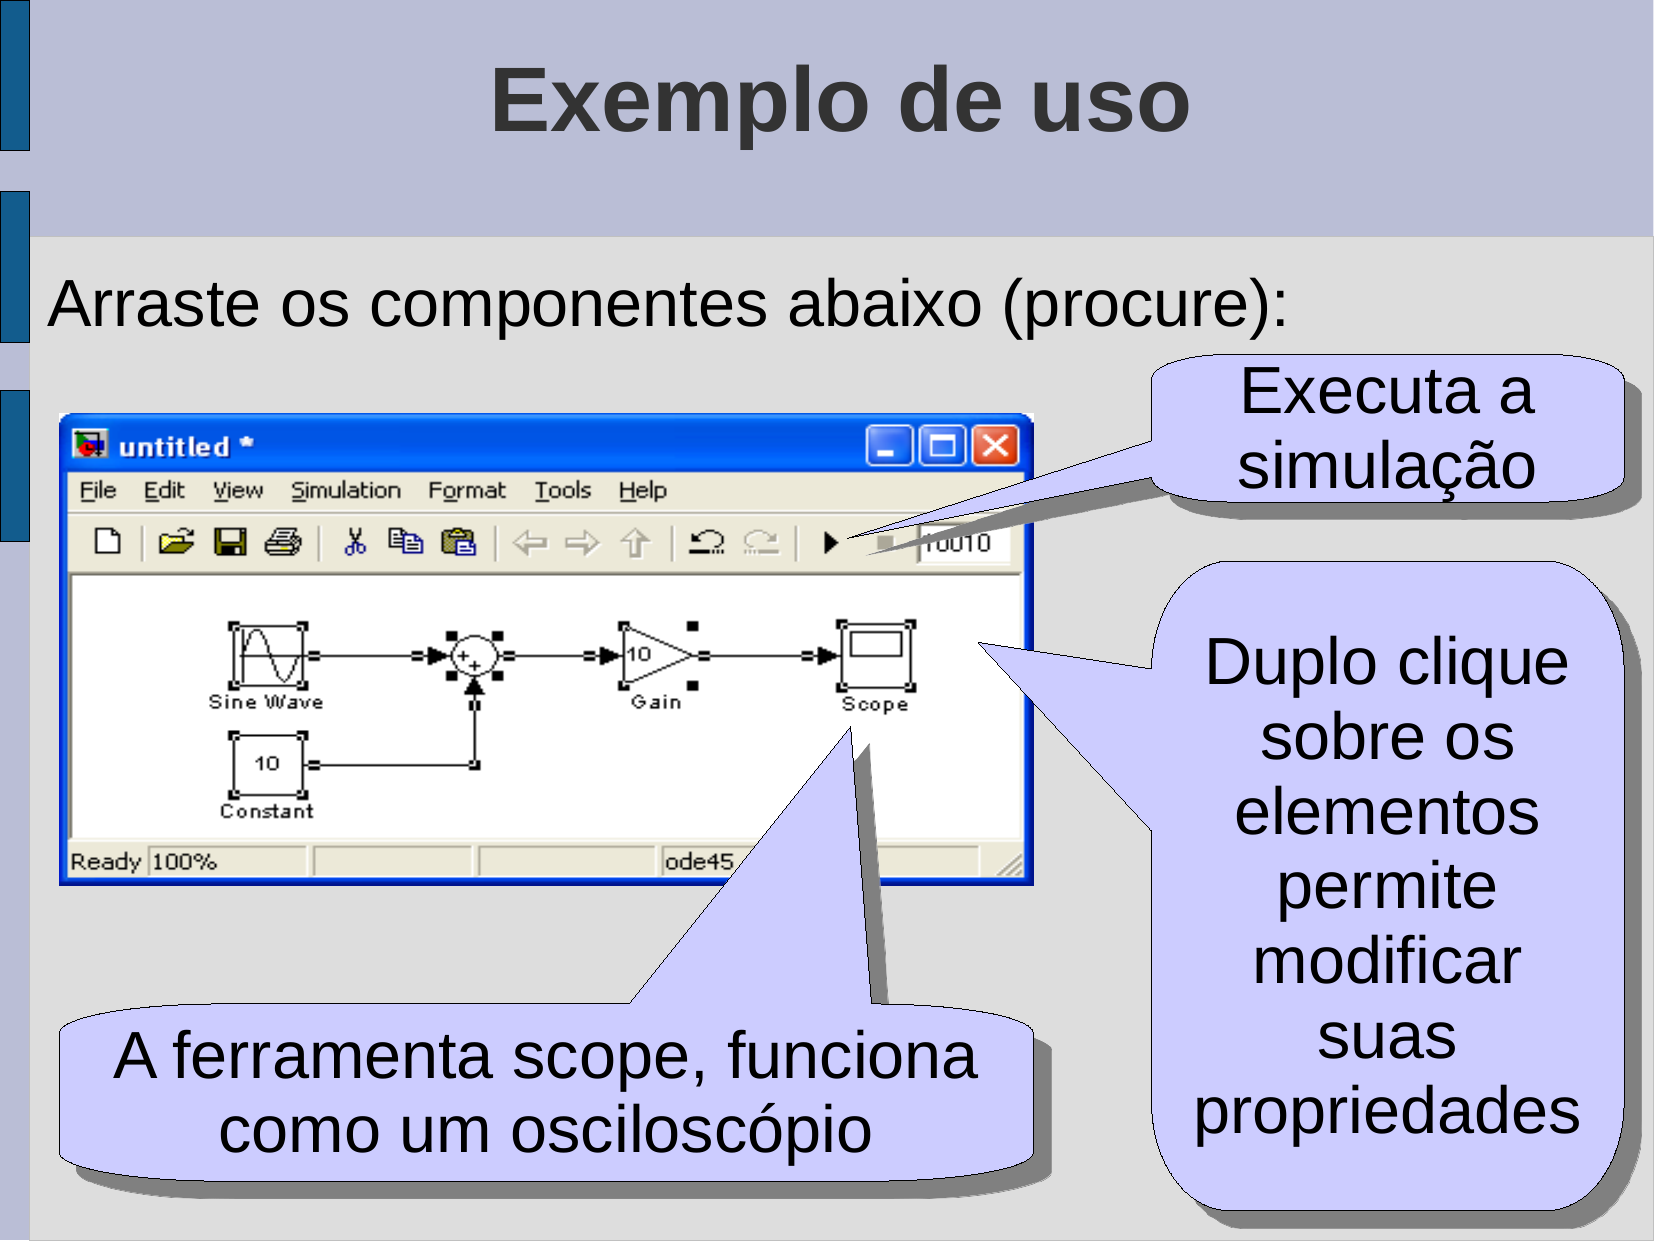

# Exemplo de uso
Arraste os componentes abaixo (procure):
Executa a simulação
Duplo clique sobre os elementos permite modificar suas propriedades
A ferramenta scope, funciona como um osciloscópio